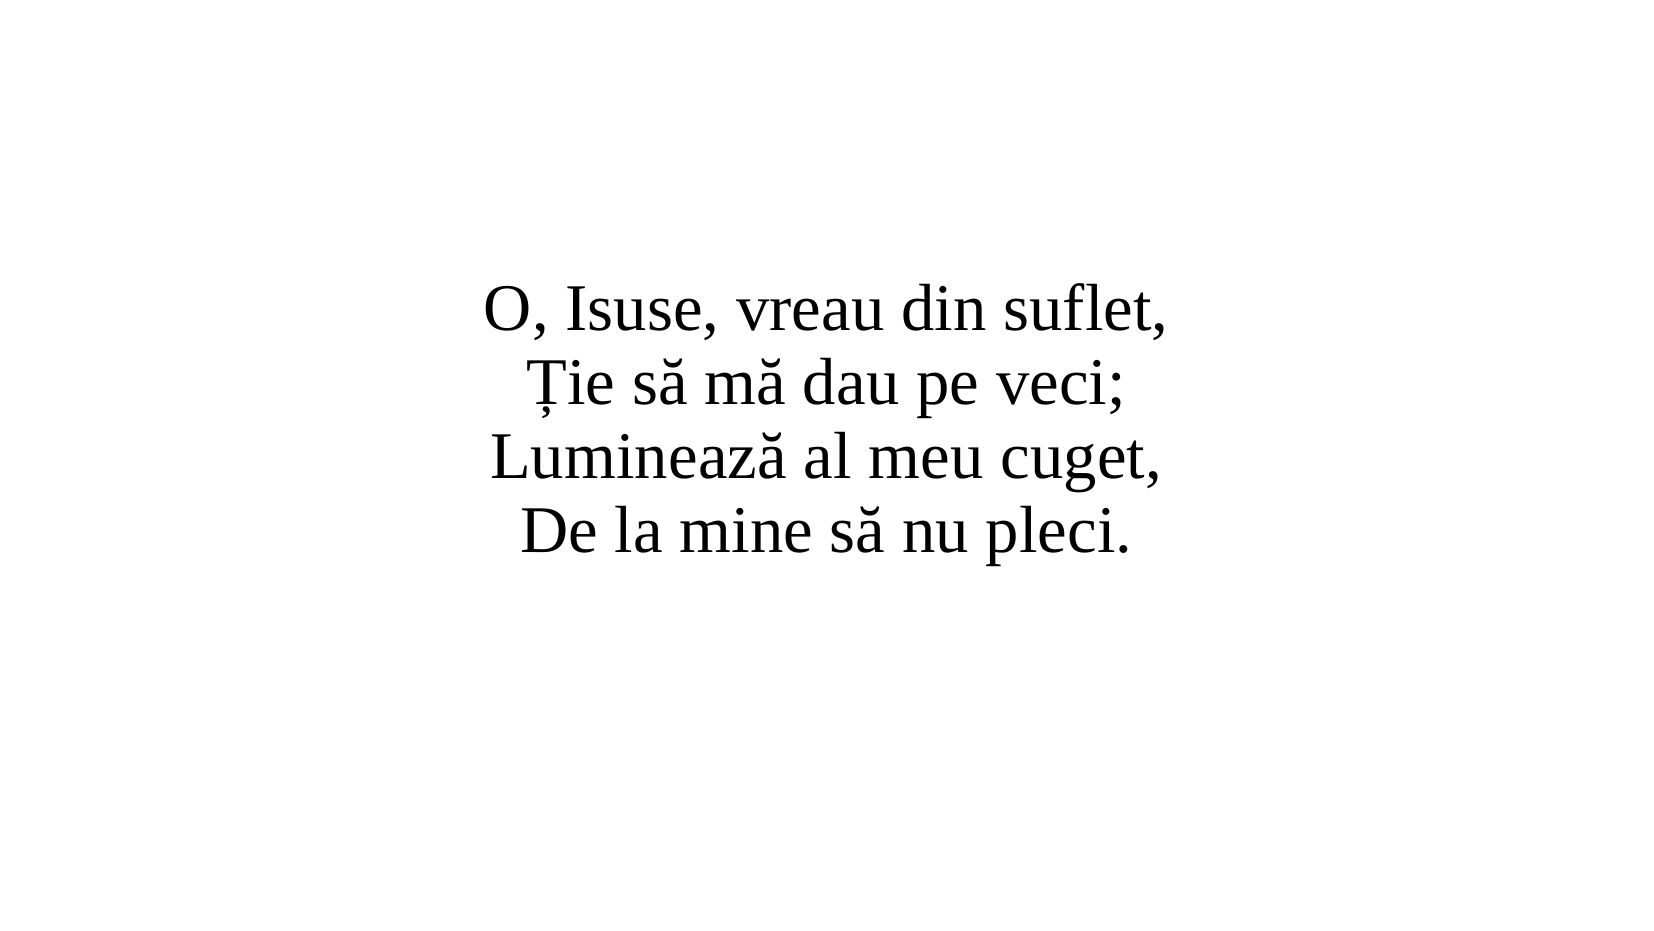

# O, Isuse, vreau din suflet,
Ție să mă dau pe veci;
Luminează al meu cuget,
De la mine să nu pleci.